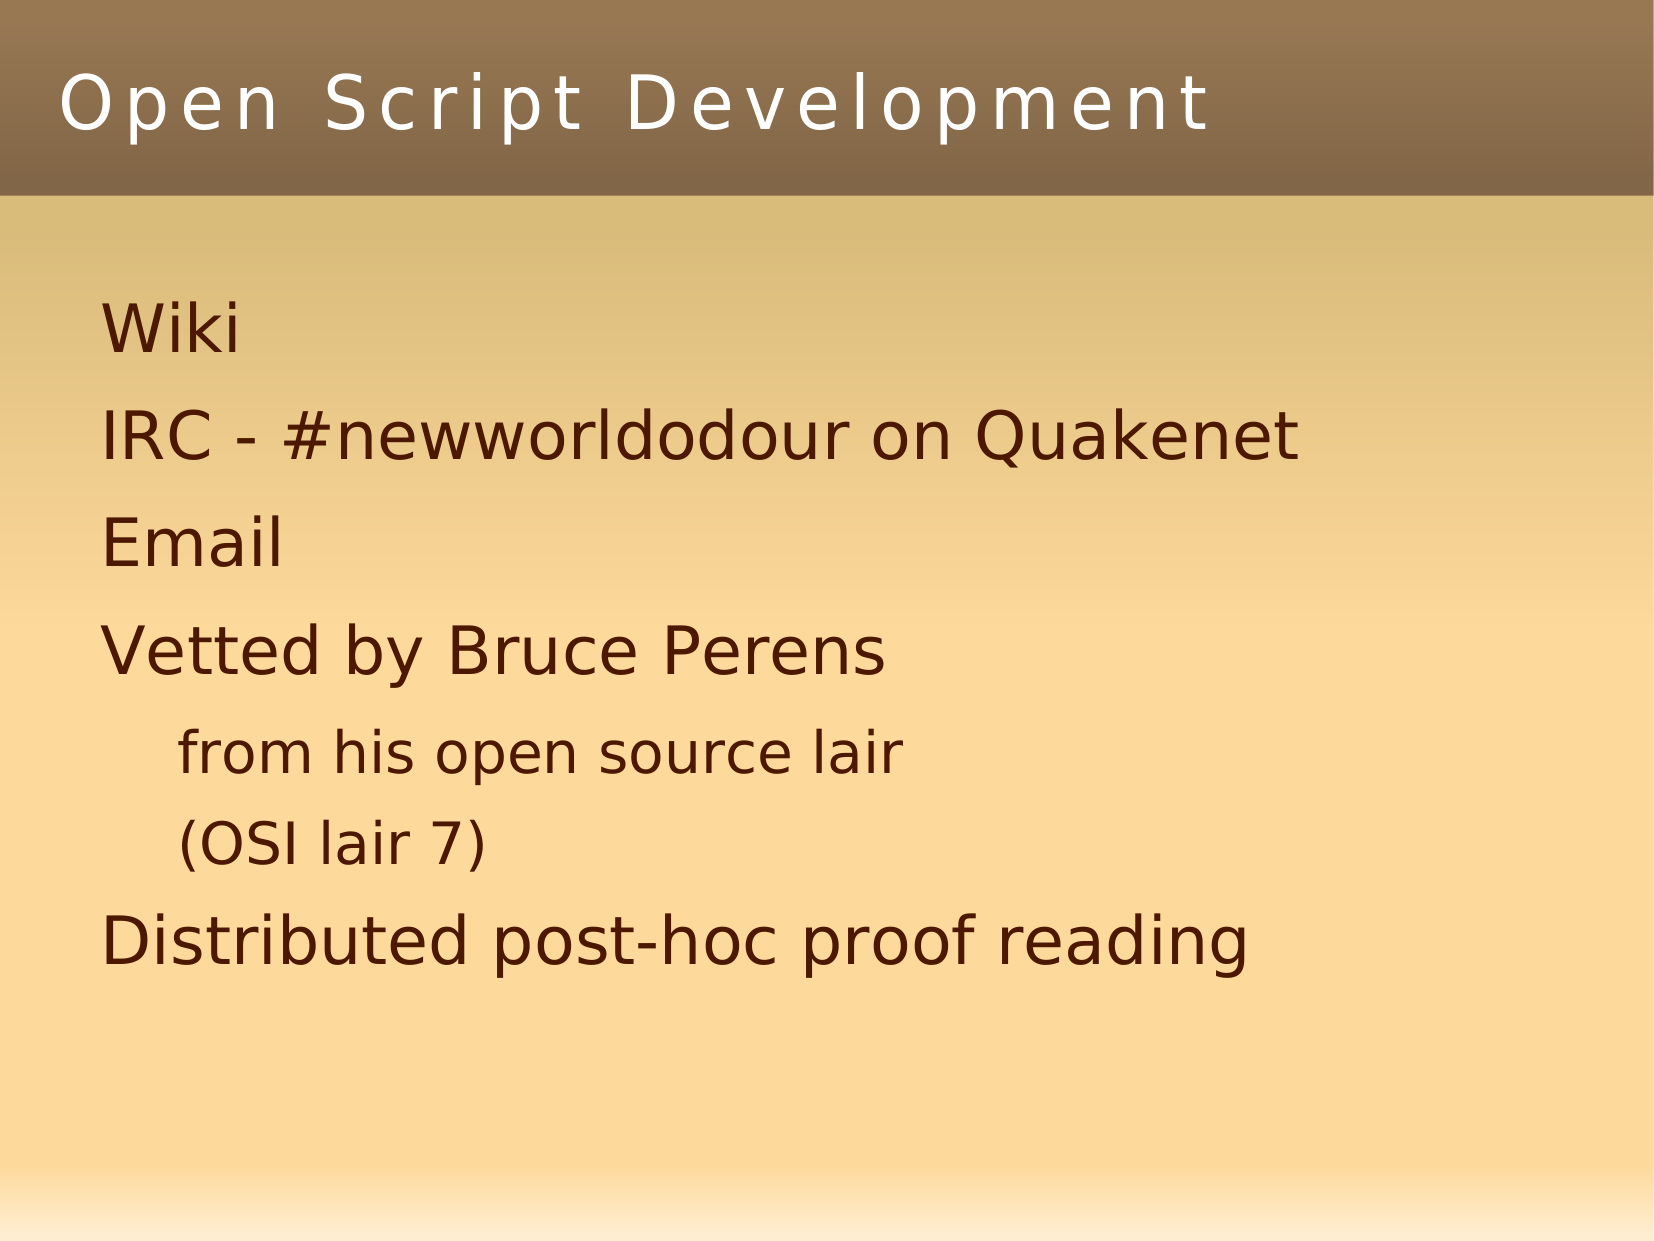

# Open Script Development
Wiki
IRC - #newworldodour on Quakenet
Email
Vetted by Bruce Perens
from his open source lair
(OSI lair 7)
Distributed post-hoc proof reading